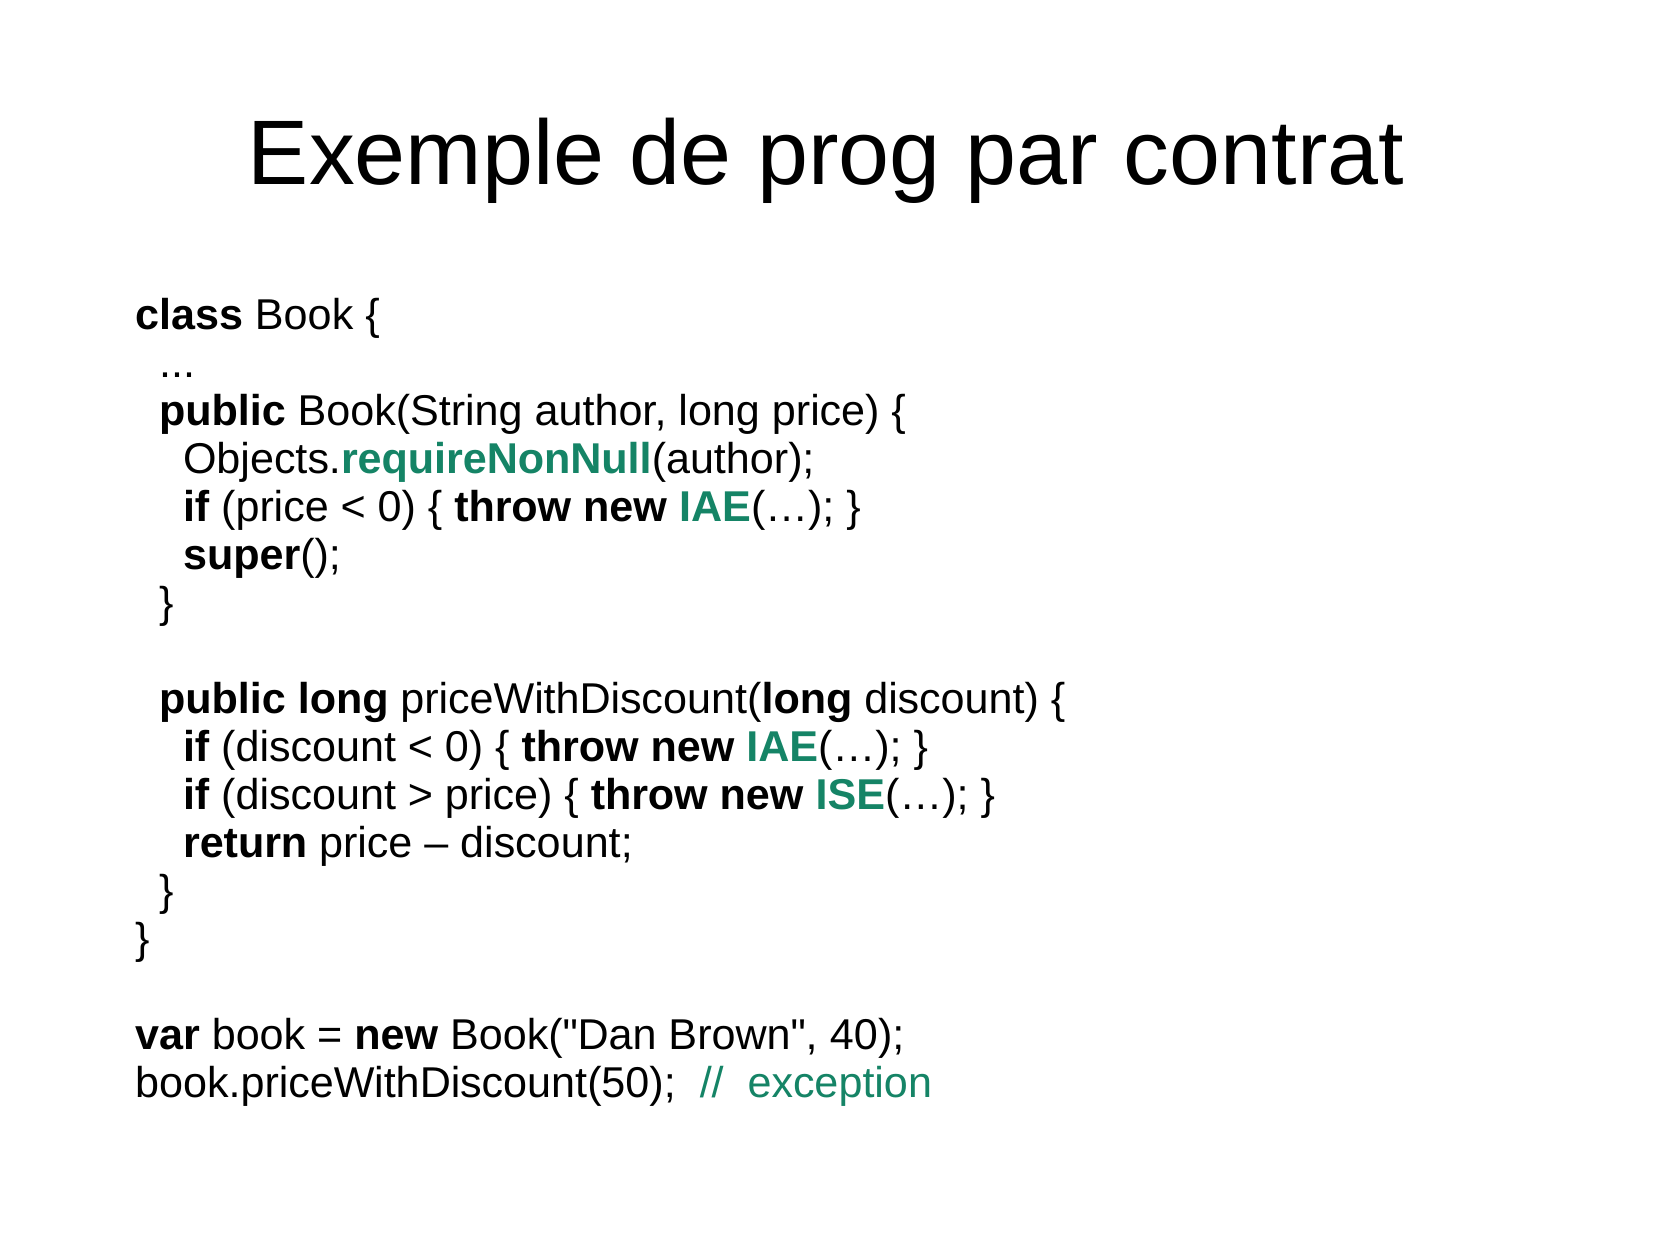

# Exemple de prog par contrat
class Book {
 ...
 public Book(String author, long price) {
 Objects.requireNonNull(author);
 if (price < 0) { throw new IAE(…); }
 super();
 }
 public long priceWithDiscount(long discount) {
 if (discount < 0) { throw new IAE(…); }
 if (discount > price) { throw new ISE(…); }
 return price – discount;
 }
}
var book = new Book("Dan Brown", 40);
book.priceWithDiscount(50); // exception